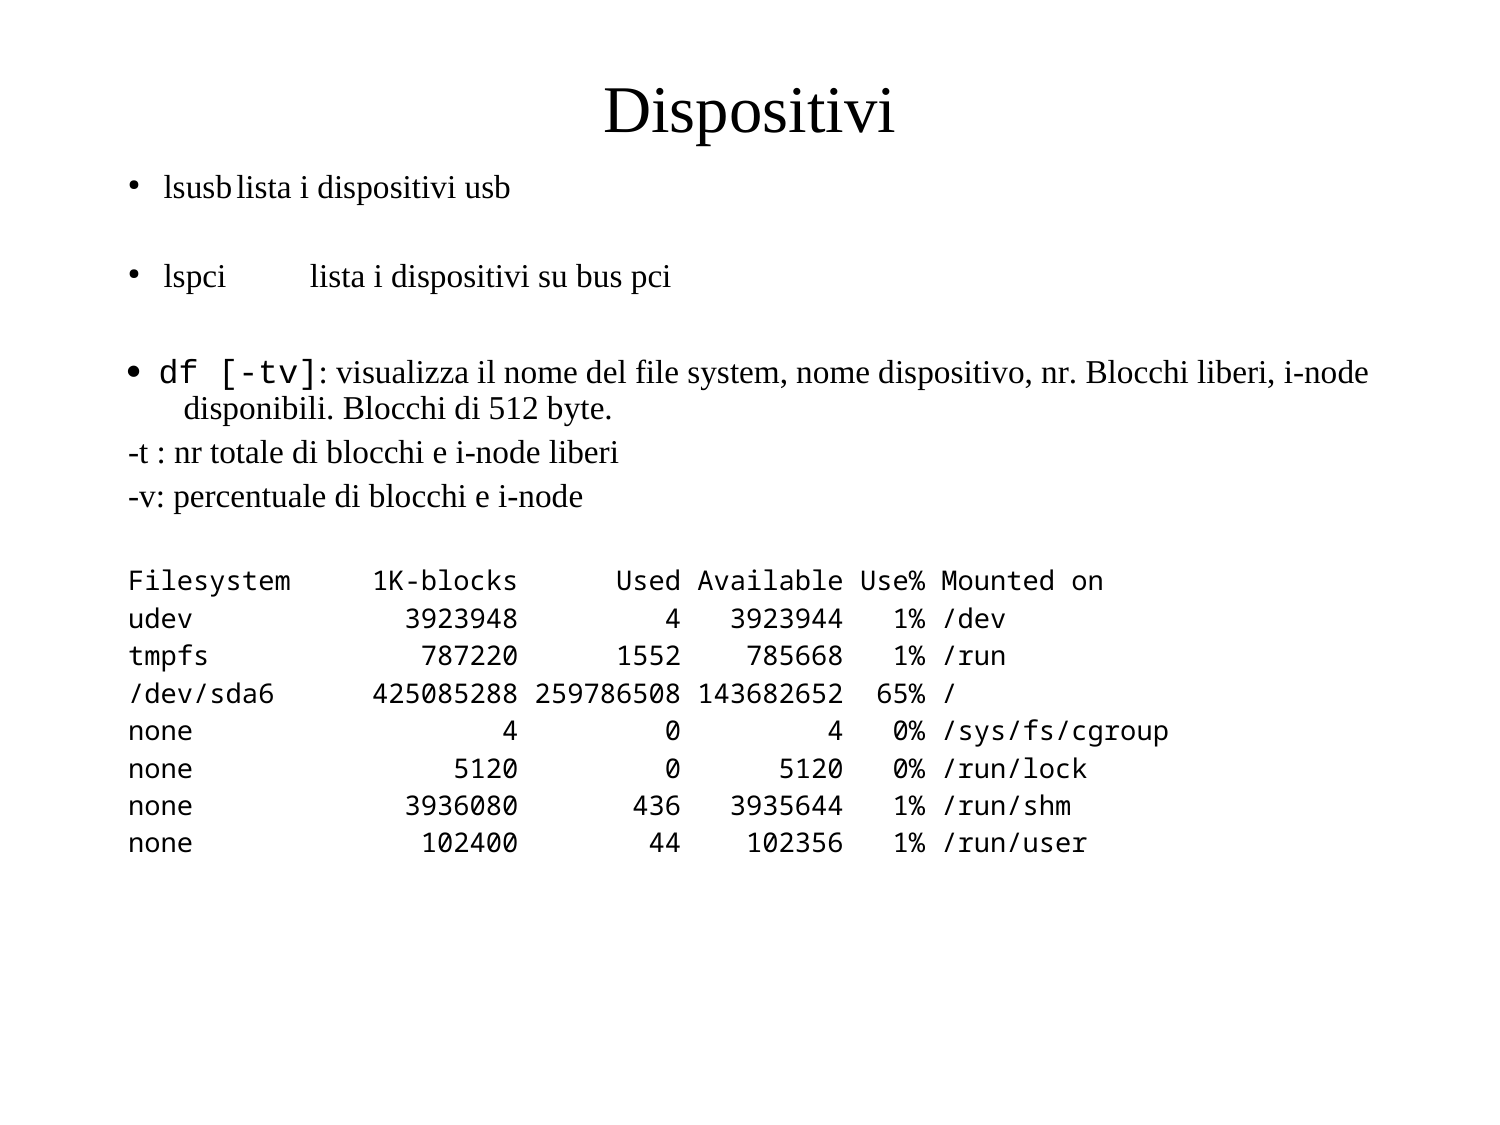

# Dispositivi
lsusb	lista i dispositivi usb
lspci		lista i dispositivi su bus pci
df [-tv]: visualizza il nome del file system, nome dispositivo, nr. Blocchi liberi, i-node disponibili. Blocchi di 512 byte.
-t : nr totale di blocchi e i-node liberi
-v: percentuale di blocchi e i-node
Filesystem 1K-blocks Used Available Use% Mounted on
udev 3923948 4 3923944 1% /dev
tmpfs 787220 1552 785668 1% /run
/dev/sda6 425085288 259786508 143682652 65% /
none 4 0 4 0% /sys/fs/cgroup
none 5120 0 5120 0% /run/lock
none 3936080 436 3935644 1% /run/shm
none 102400 44 102356 1% /run/user